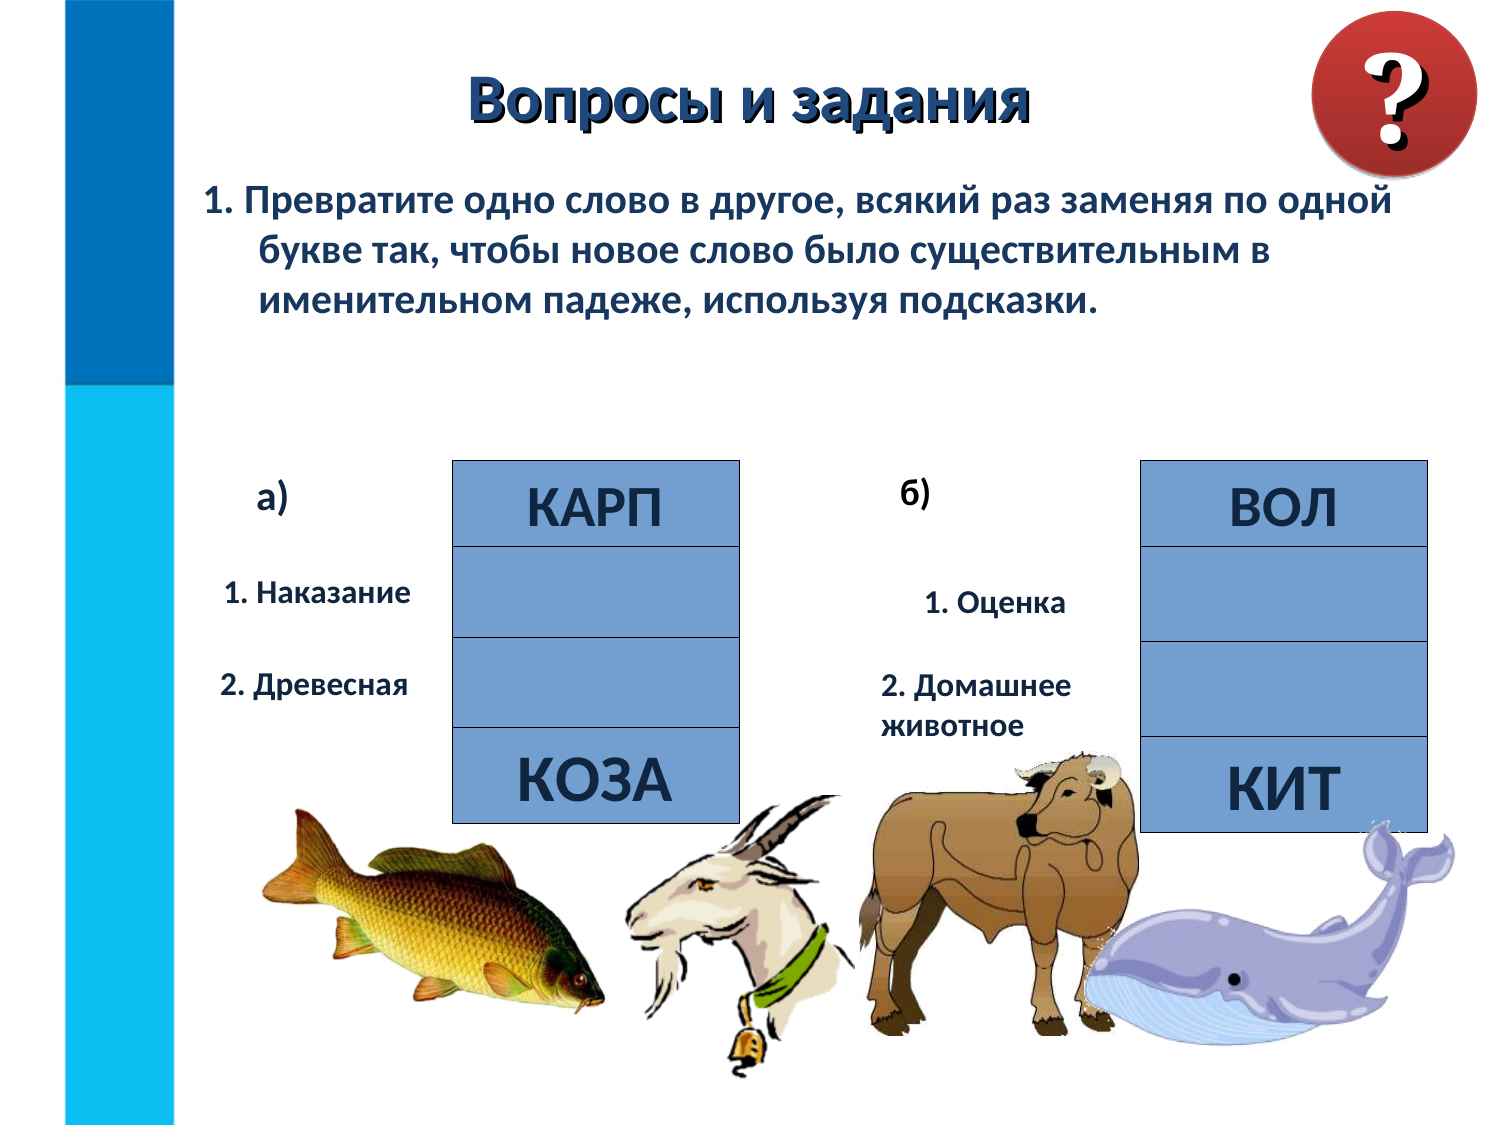

# Вопросы и задания
?
1. Превратите одно слово в другое, всякий раз заменяя по одной букве так, чтобы новое слово было существительным в именительном падеже, используя подсказки.
а)
| КАРП |
| --- |
| |
| |
| КОЗА |
б)
| ВОЛ |
| --- |
| |
| |
| КИТ |
1. Наказание
1. Оценка
2. Древесная
2. Домашнее животное